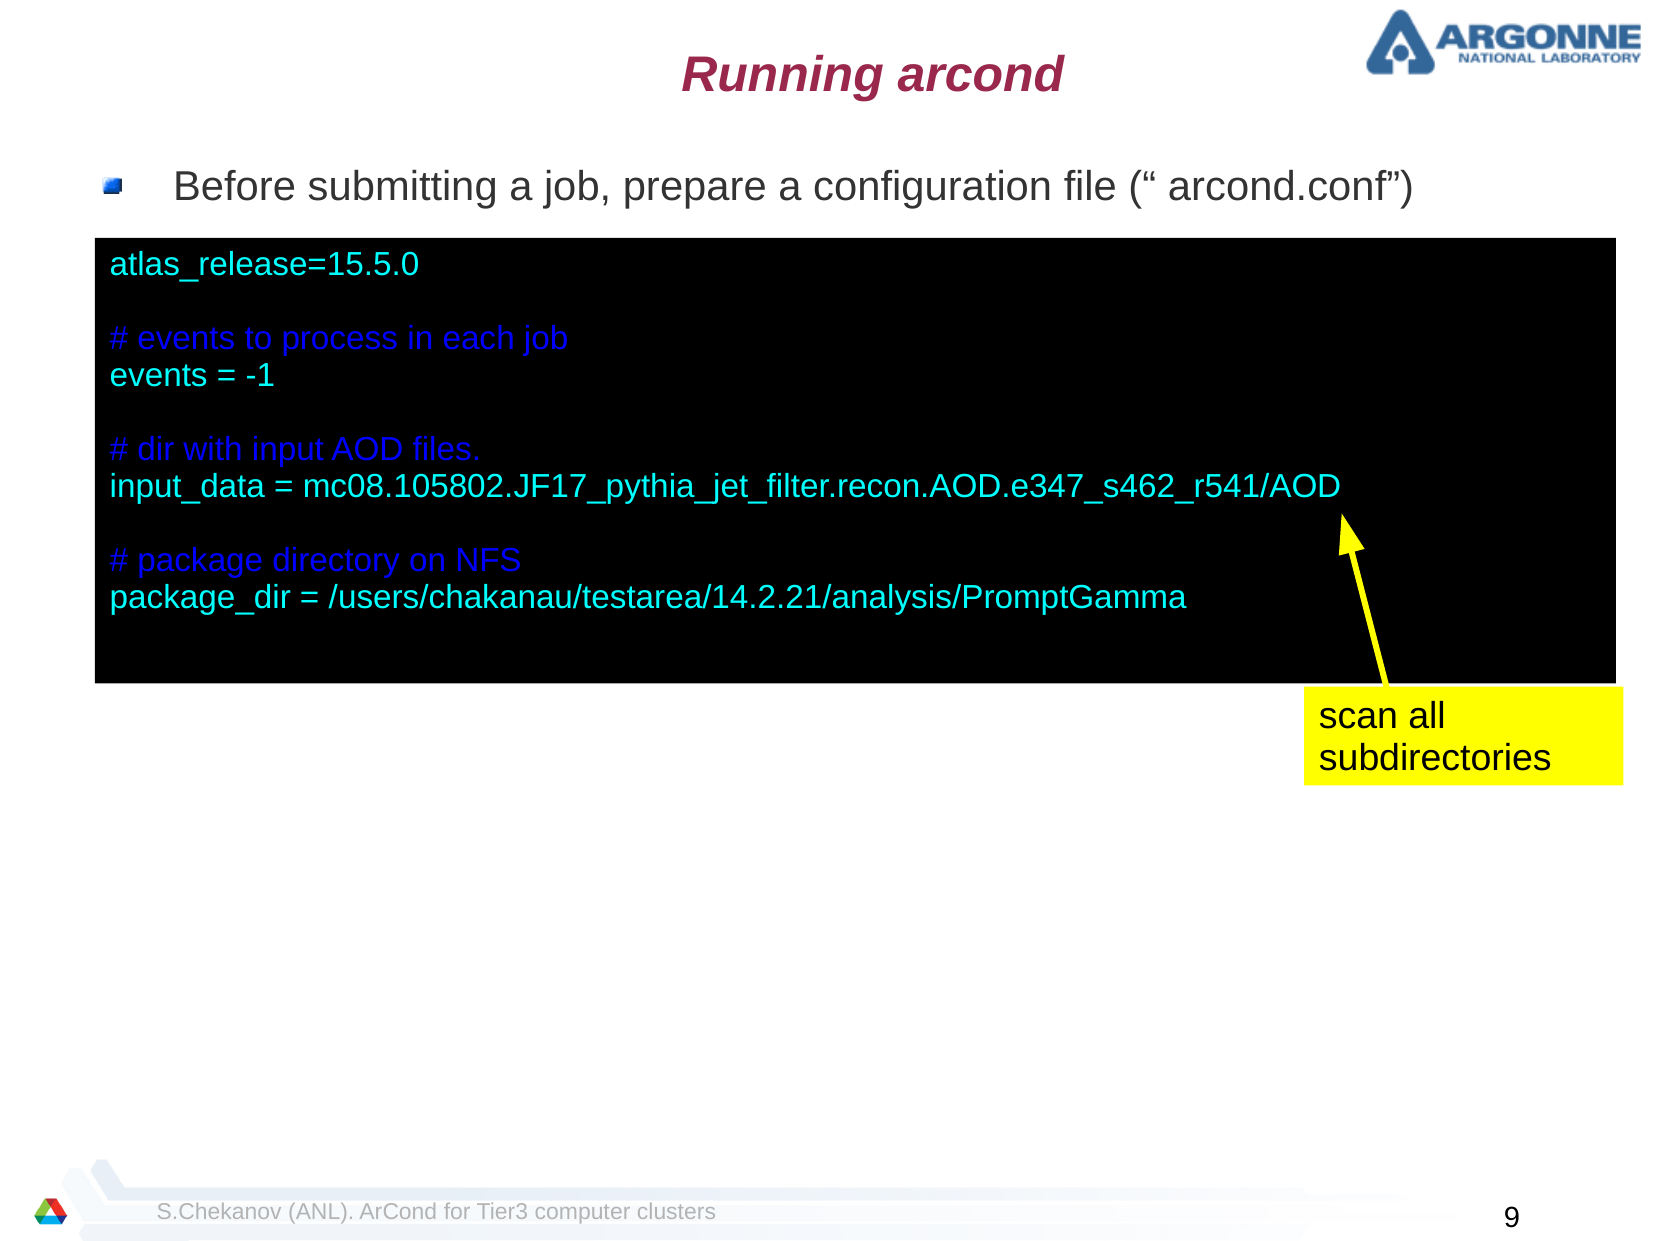

# Running arcond
Before submitting a job, prepare a configuration file (“ arcond.conf”)
atlas_release=15.5.0
# events to process in each job
events = -1
# dir with input AOD files.
input_data = mc08.105802.JF17_pythia_jet_filter.recon.AOD.e347_s462_r541/AOD
# package directory on NFS
package_dir = /users/chakanau/testarea/14.2.21/analysis/PromptGamma
scan all subdirectories
9
Prepare the job option file
Check data availability as:
 arc_ls <dataset>
 Ready to submit!